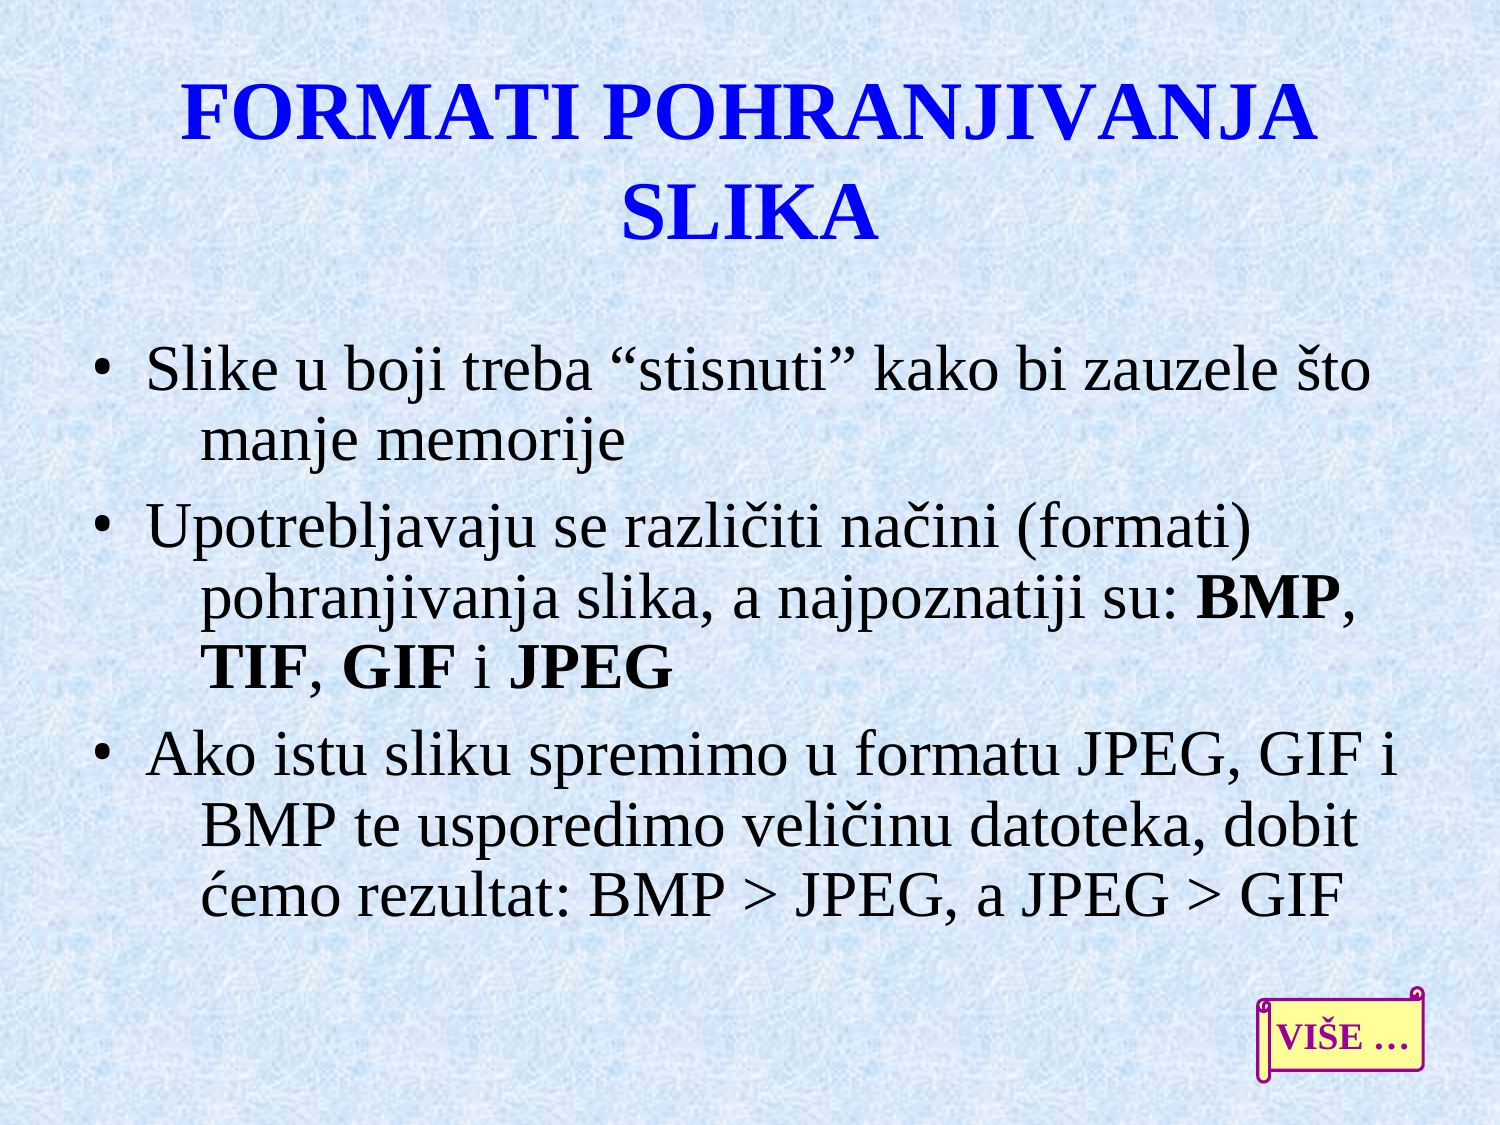

# FORMATI POHRANJIVANJA SLIKA
Slike u boji treba “stisnuti” kako bi zauzele što manje memorije
Upotrebljavaju se različiti načini (formati) pohranjivanja slika, a najpoznatiji su: BMP, TIF, GIF i JPEG
Ako istu sliku spremimo u formatu JPEG, GIF i BMP te usporedimo veličinu datoteka, dobit ćemo rezultat: BMP > JPEG, a JPEG > GIF
VIŠE …